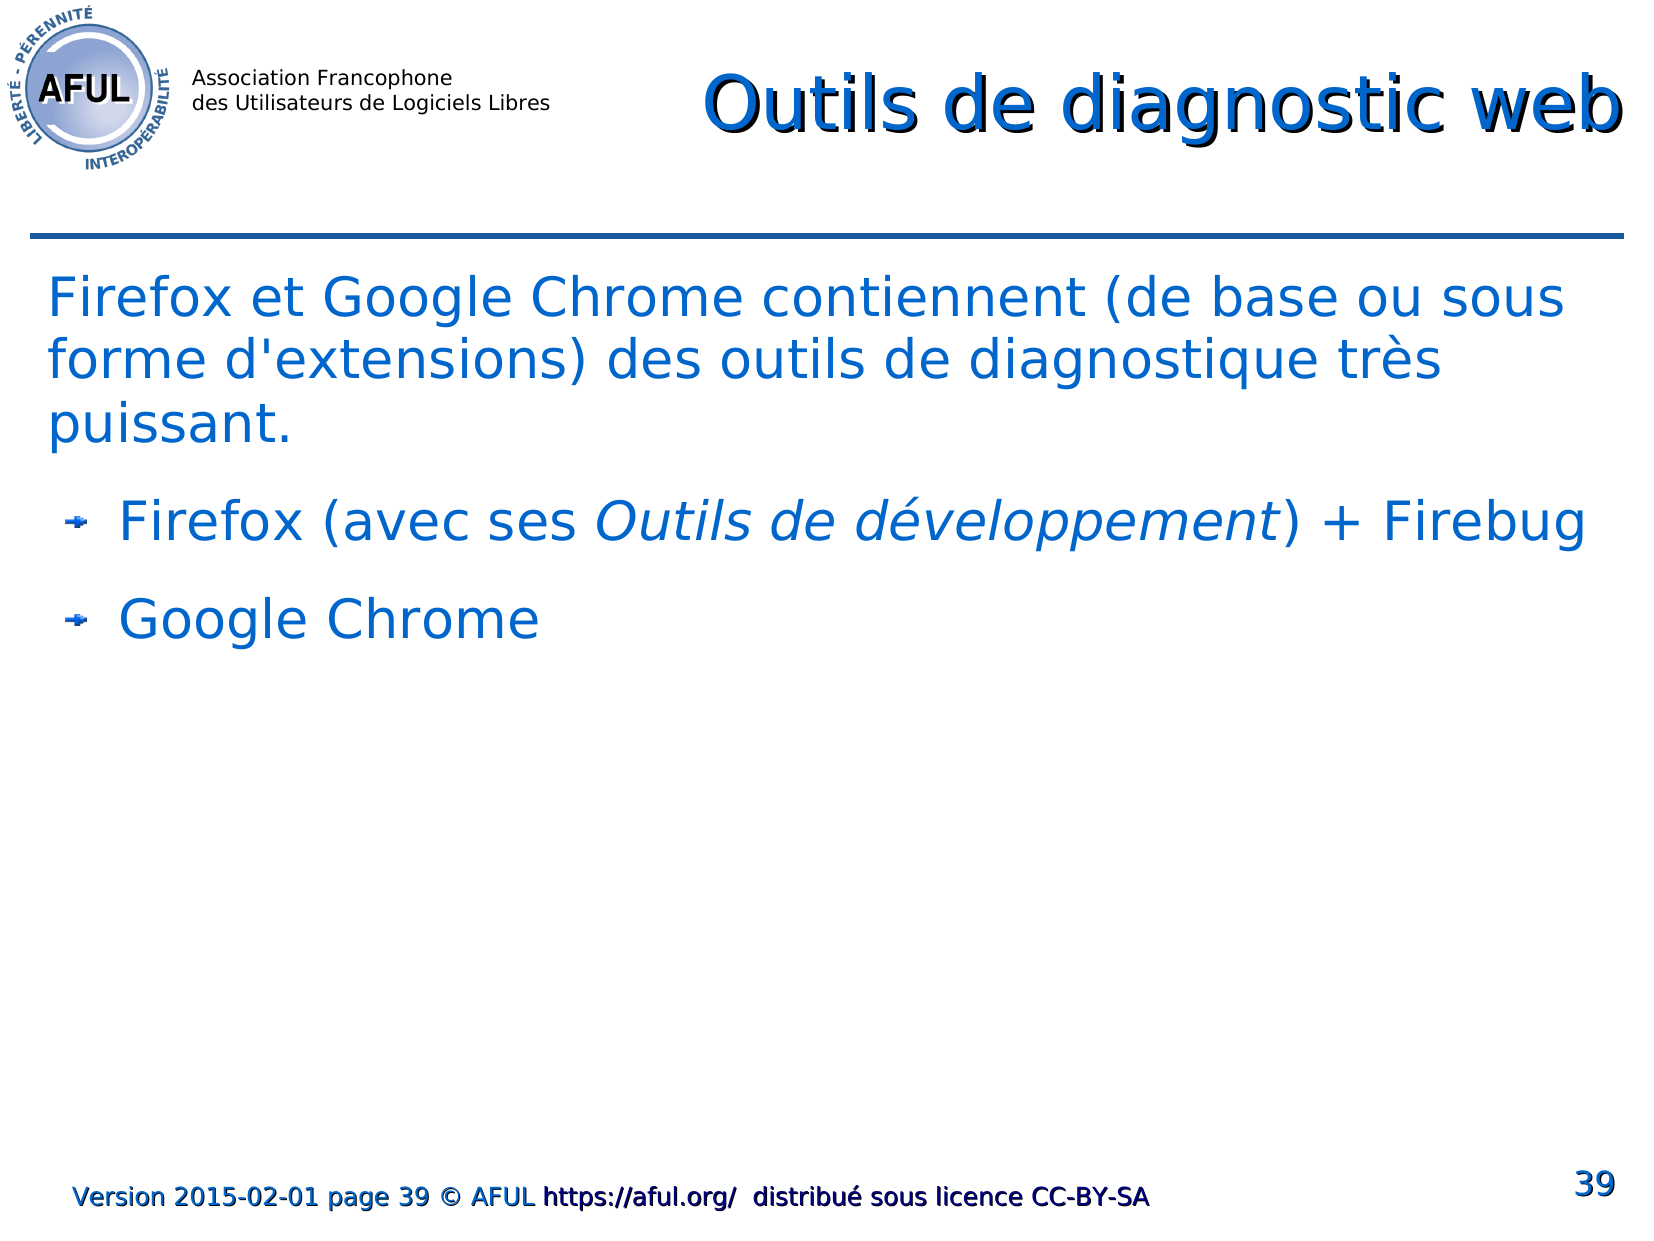

# Outils de diagnostic web
Firefox et Google Chrome contiennent (de base ou sous forme d'extensions) des outils de diagnostique très puissant.
Firefox (avec ses Outils de développement) + Firebug
Google Chrome